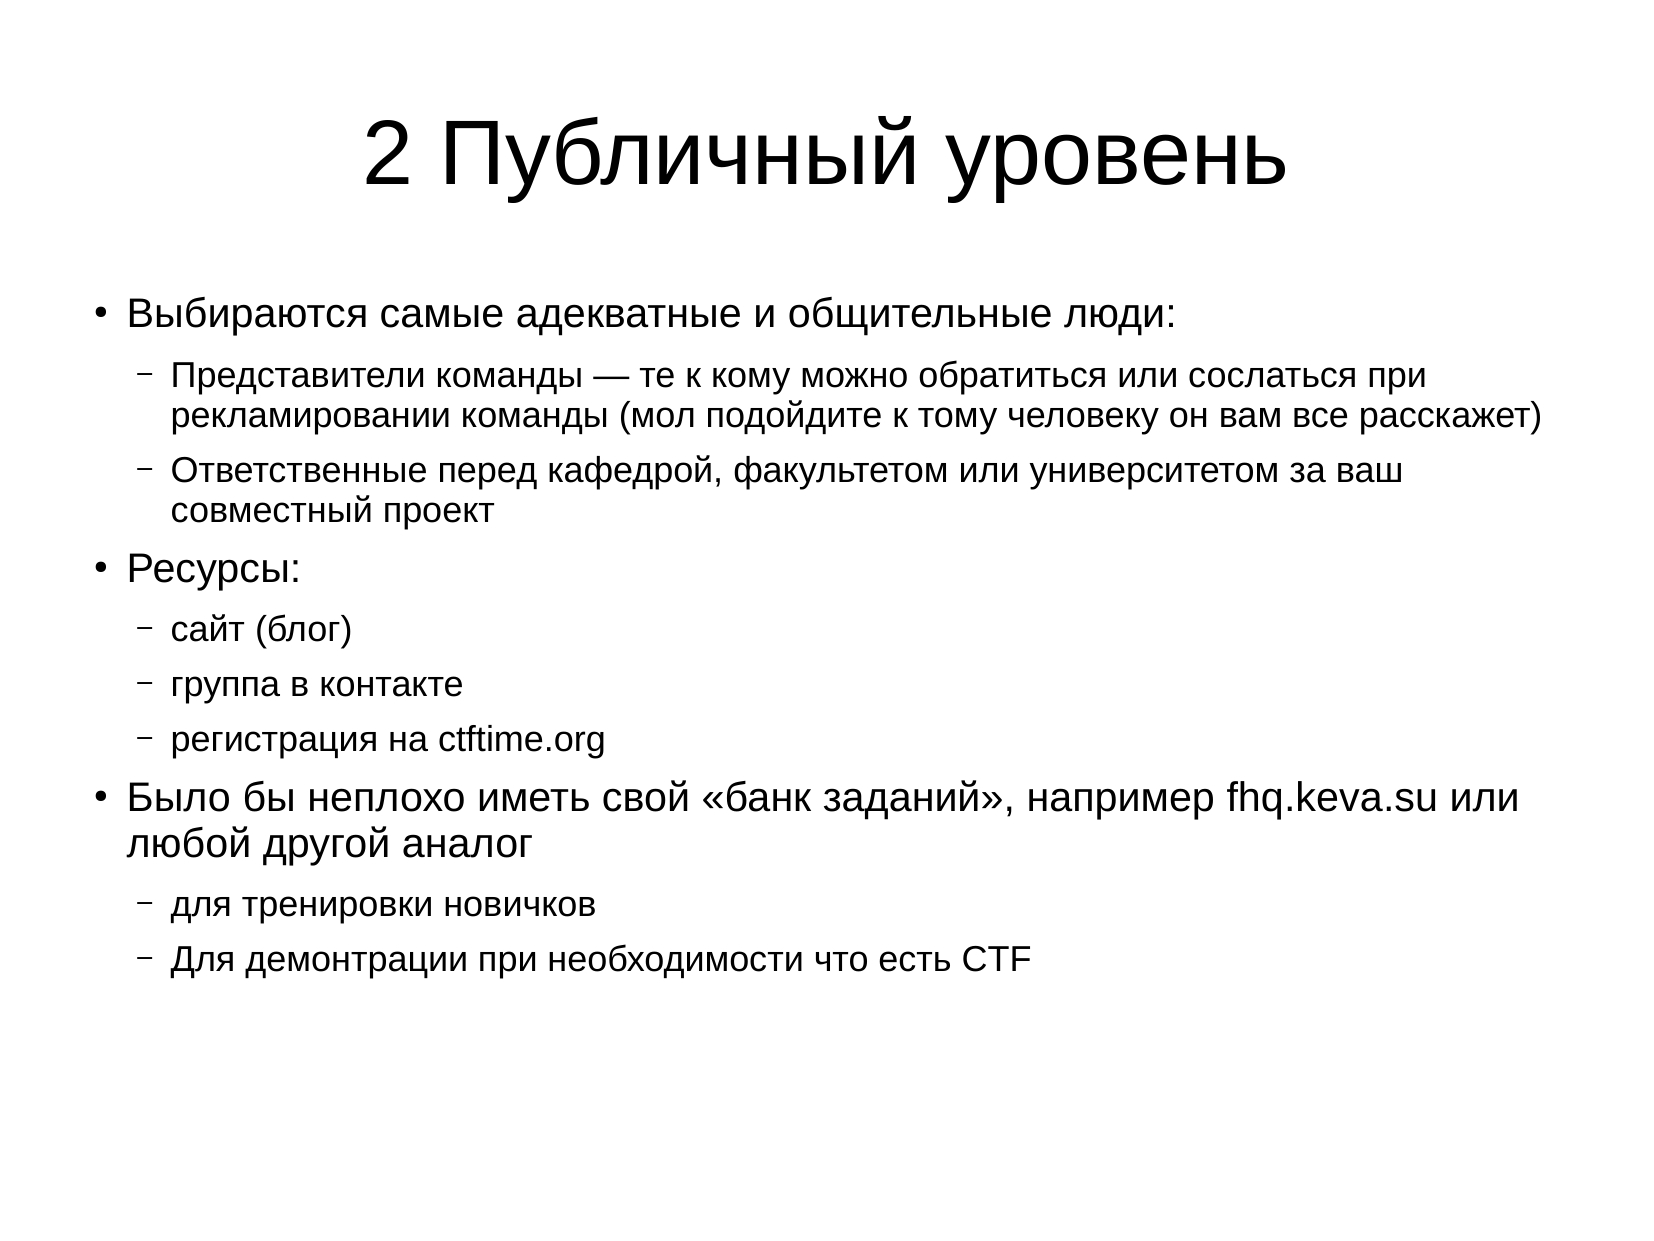

# 2 Публичный уровень
Выбираются самые адекватные и общительные люди:
Представители команды — те к кому можно обратиться или сослаться при рекламировании команды (мол подойдите к тому человеку он вам все расскажет)
Ответственные перед кафедрой, факультетом или университетом за ваш совместный проект
Ресурсы:
сайт (блог)
группа в контакте
регистрация на ctftime.org
Было бы неплохо иметь свой «банк заданий», например fhq.keva.su или любой другой аналог
для тренировки новичков
Для демонтрации при необходимости что есть CTF